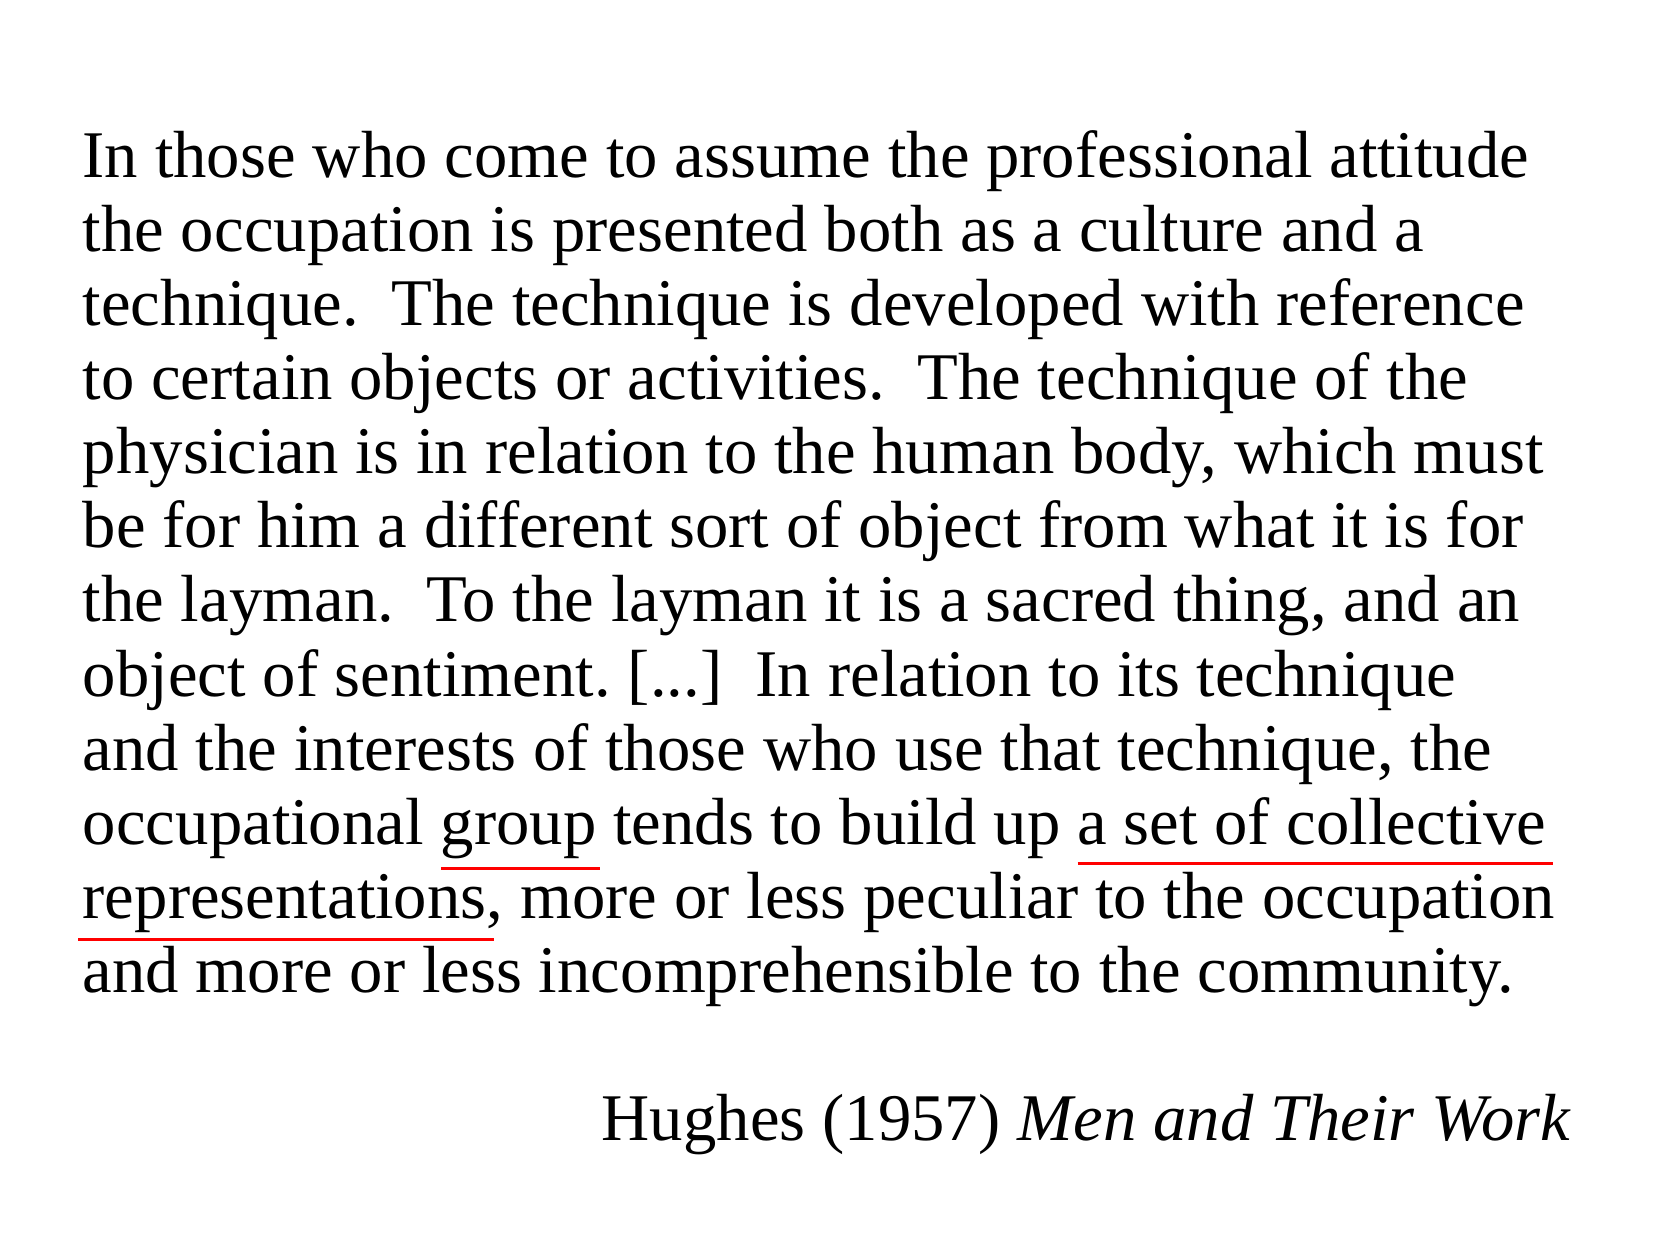

# In those who come to assume the professional attitude the occupation is presented both as a culture and a technique. The technique is developed with reference to certain objects or activities. The technique of the physician is in relation to the human body, which must be for him a different sort of object from what it is for the layman. To the layman it is a sacred thing, and an object of sentiment. [...] In relation to its technique and the interests of those who use that technique, the occupational group tends to build up a set of collective representations, more or less peculiar to the occupation and more or less incomprehensible to the community.
Hughes (1957) Men and Their Work